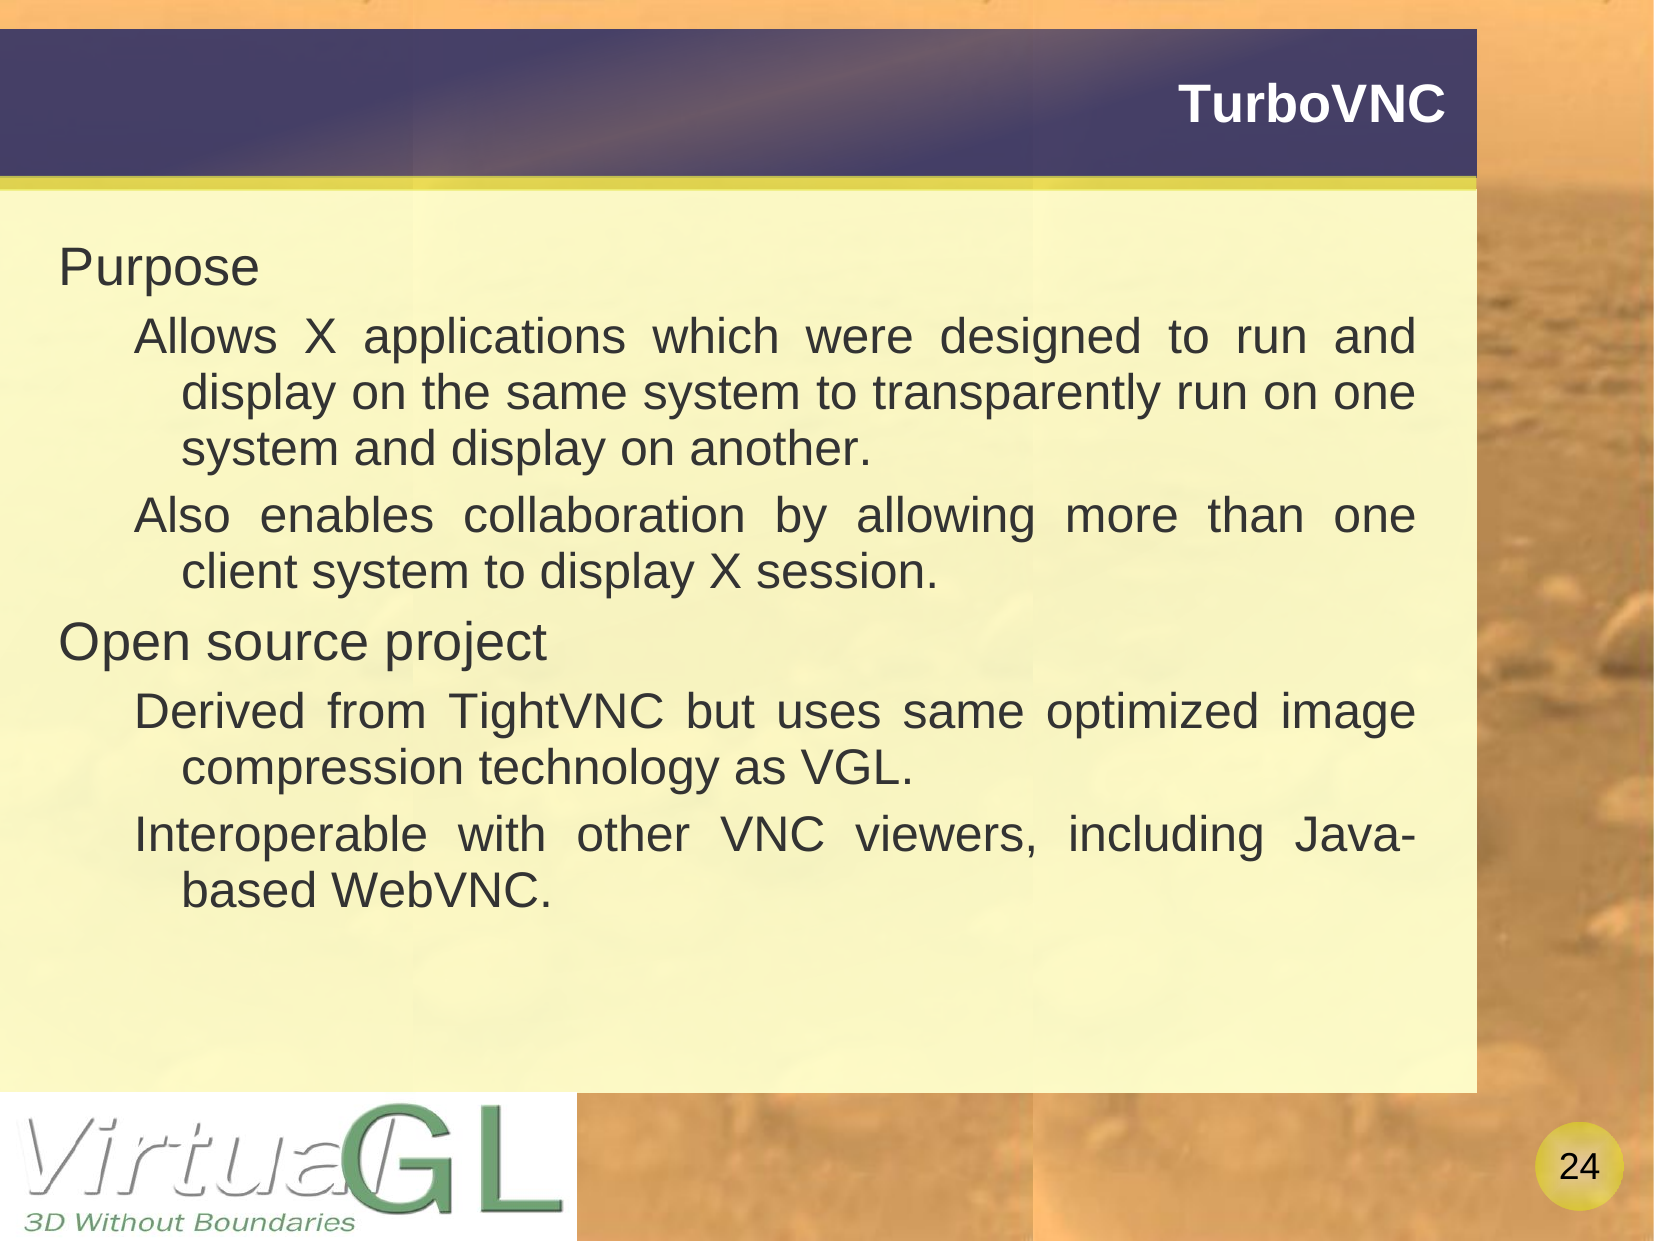

# TurboVNC
Purpose
Allows X applications which were designed to run and display on the same system to transparently run on one system and display on another.
Also enables collaboration by allowing more than one client system to display X session.
Open source project
Derived from TightVNC but uses same optimized image compression technology as VGL.
Interoperable with other VNC viewers, including Java-based WebVNC.